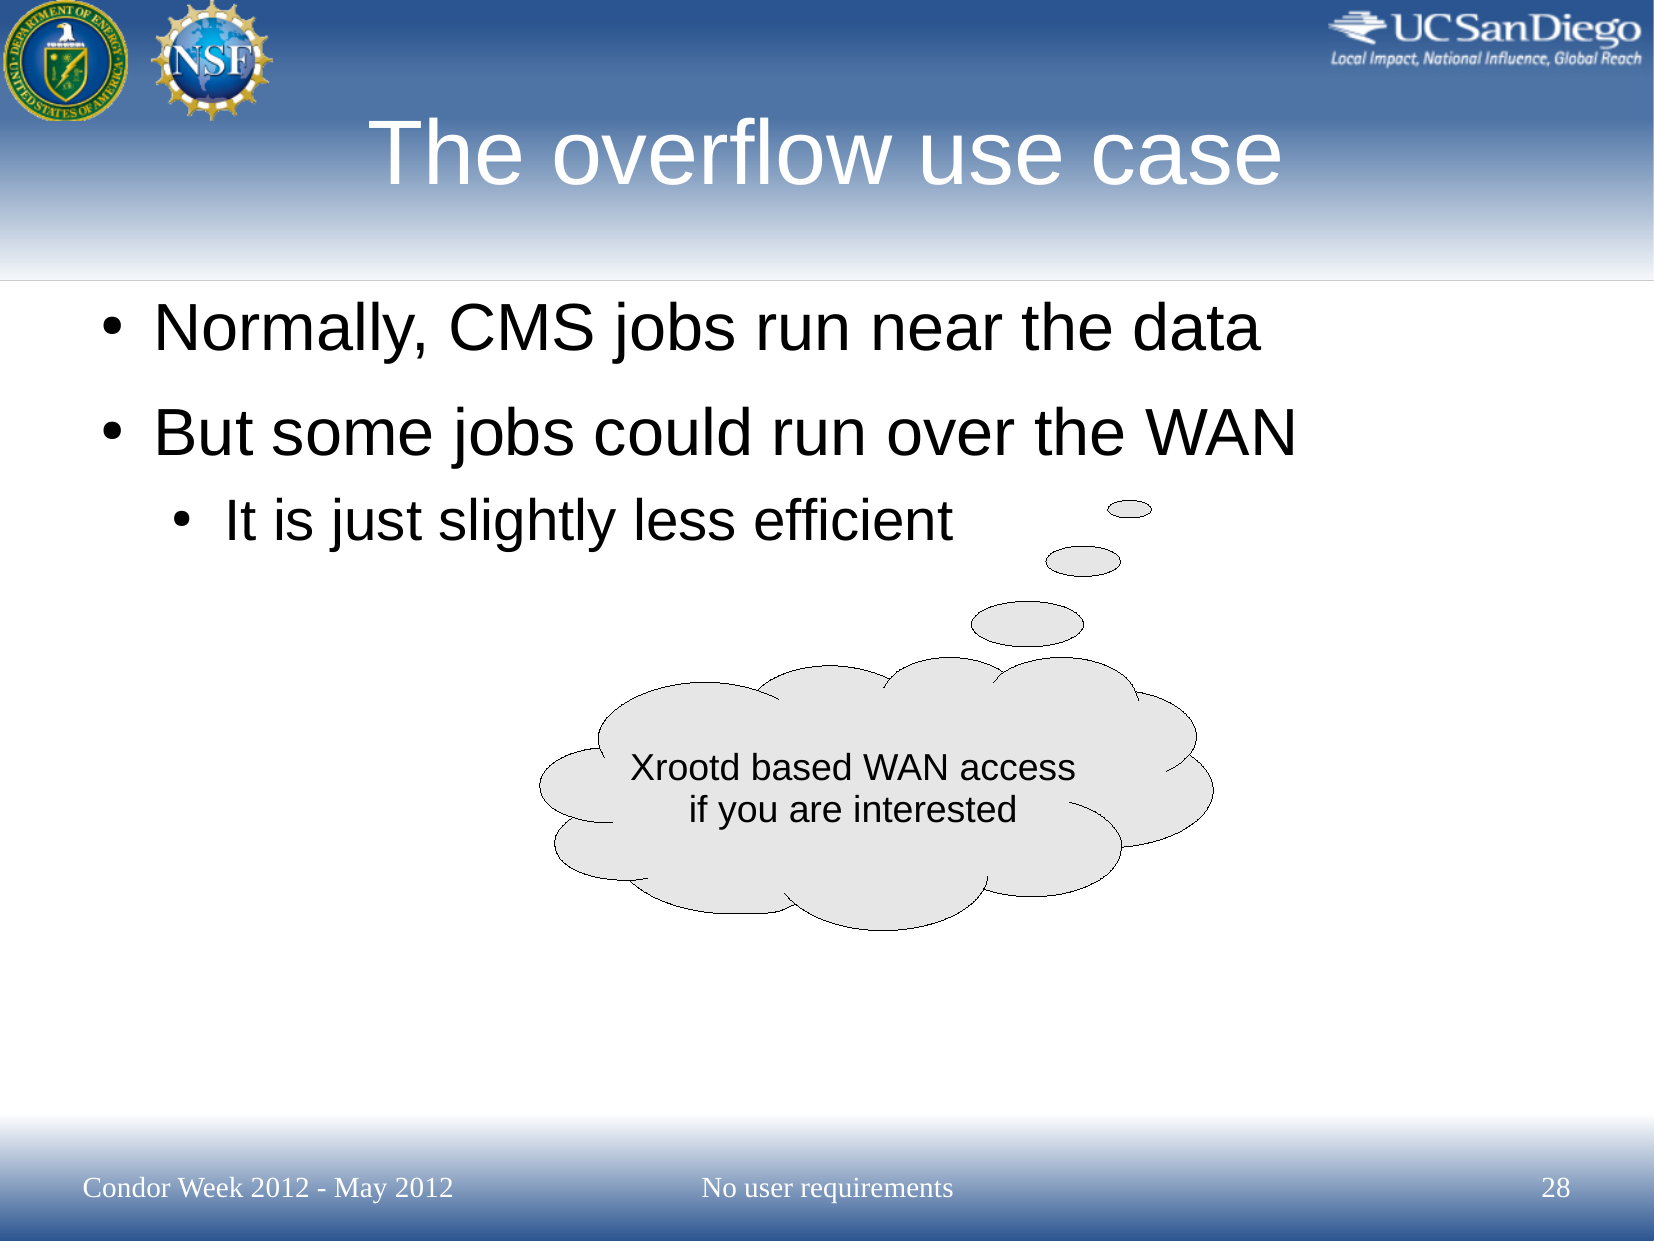

# The overflow use case
Normally, CMS jobs run near the data
But some jobs could run over the WAN
It is just slightly less efficient
Xrootd based WAN access
if you are interested
Condor Week 2012 - May 2012
No user requirements
28